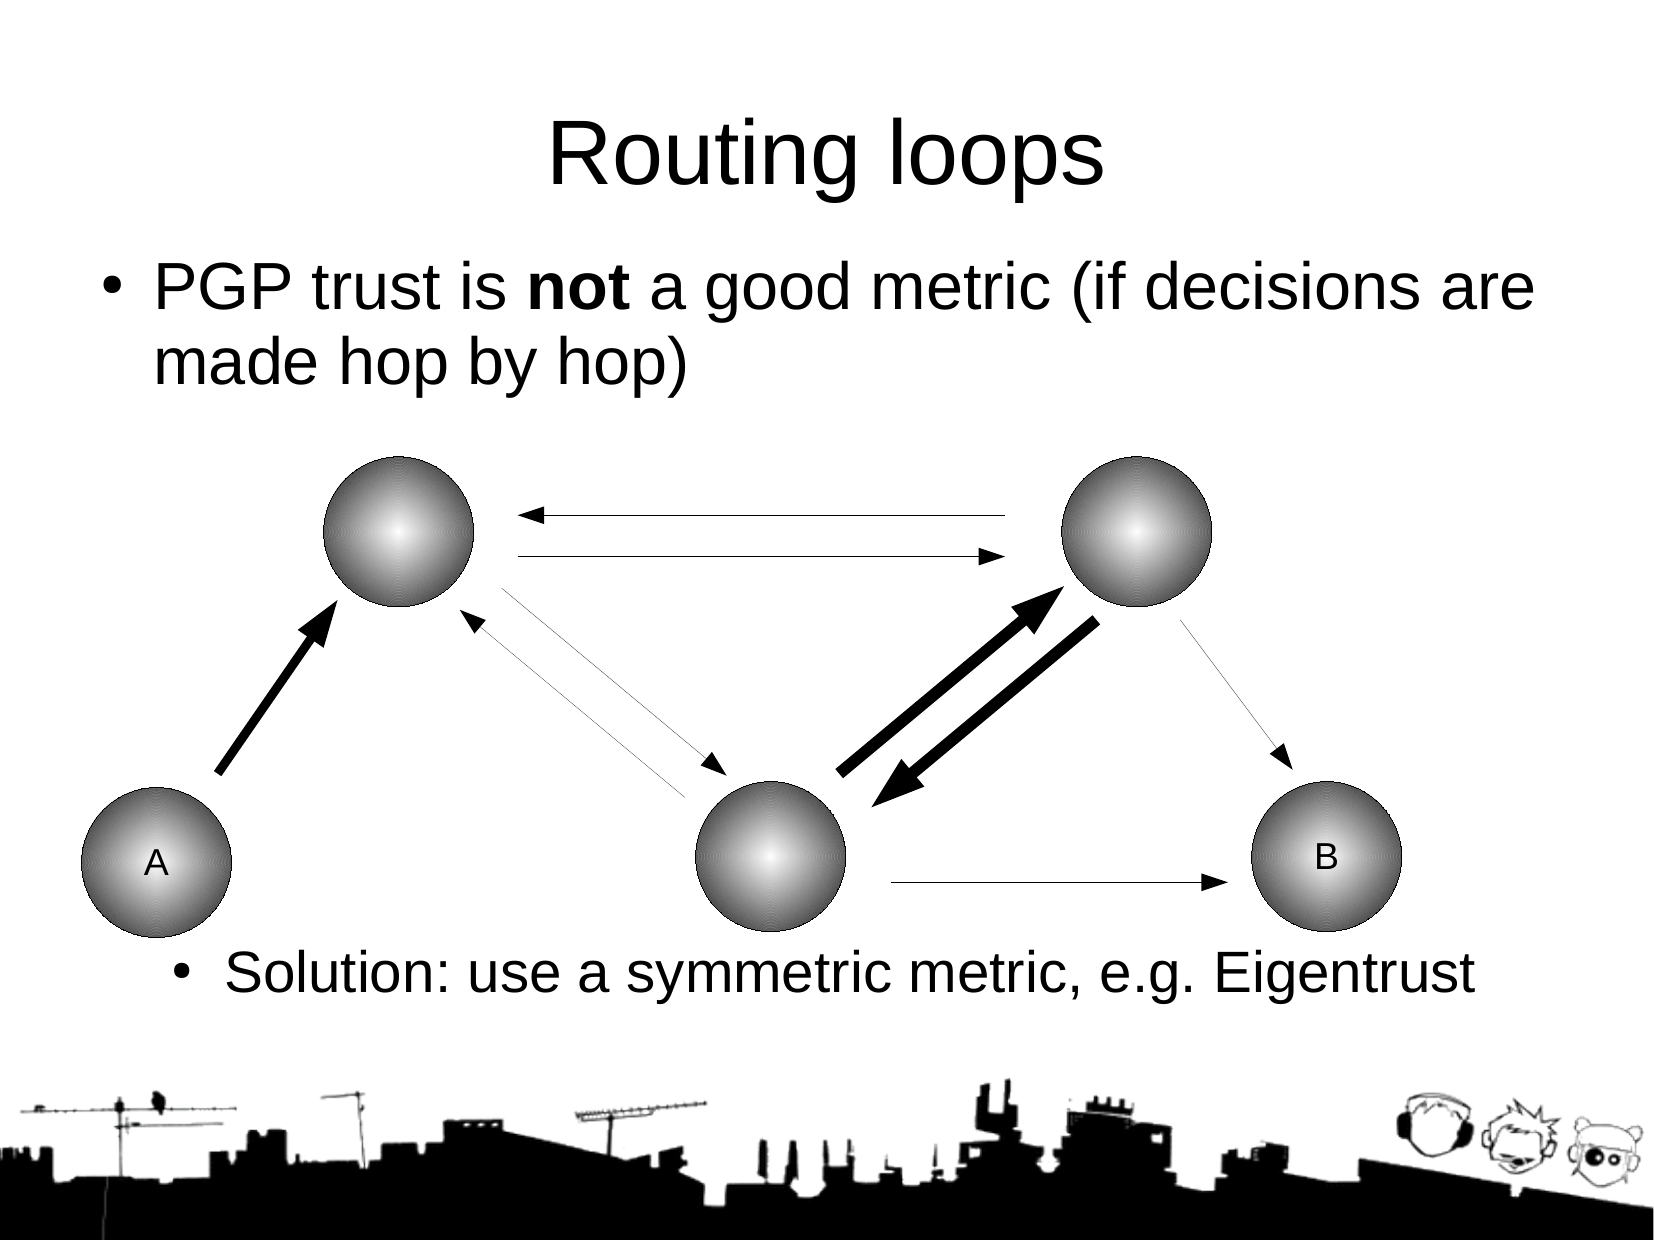

# Routing loops
PGP trust is not a good metric (if decisions are made hop by hop)
B
A
Solution: use a symmetric metric, e.g. Eigentrust